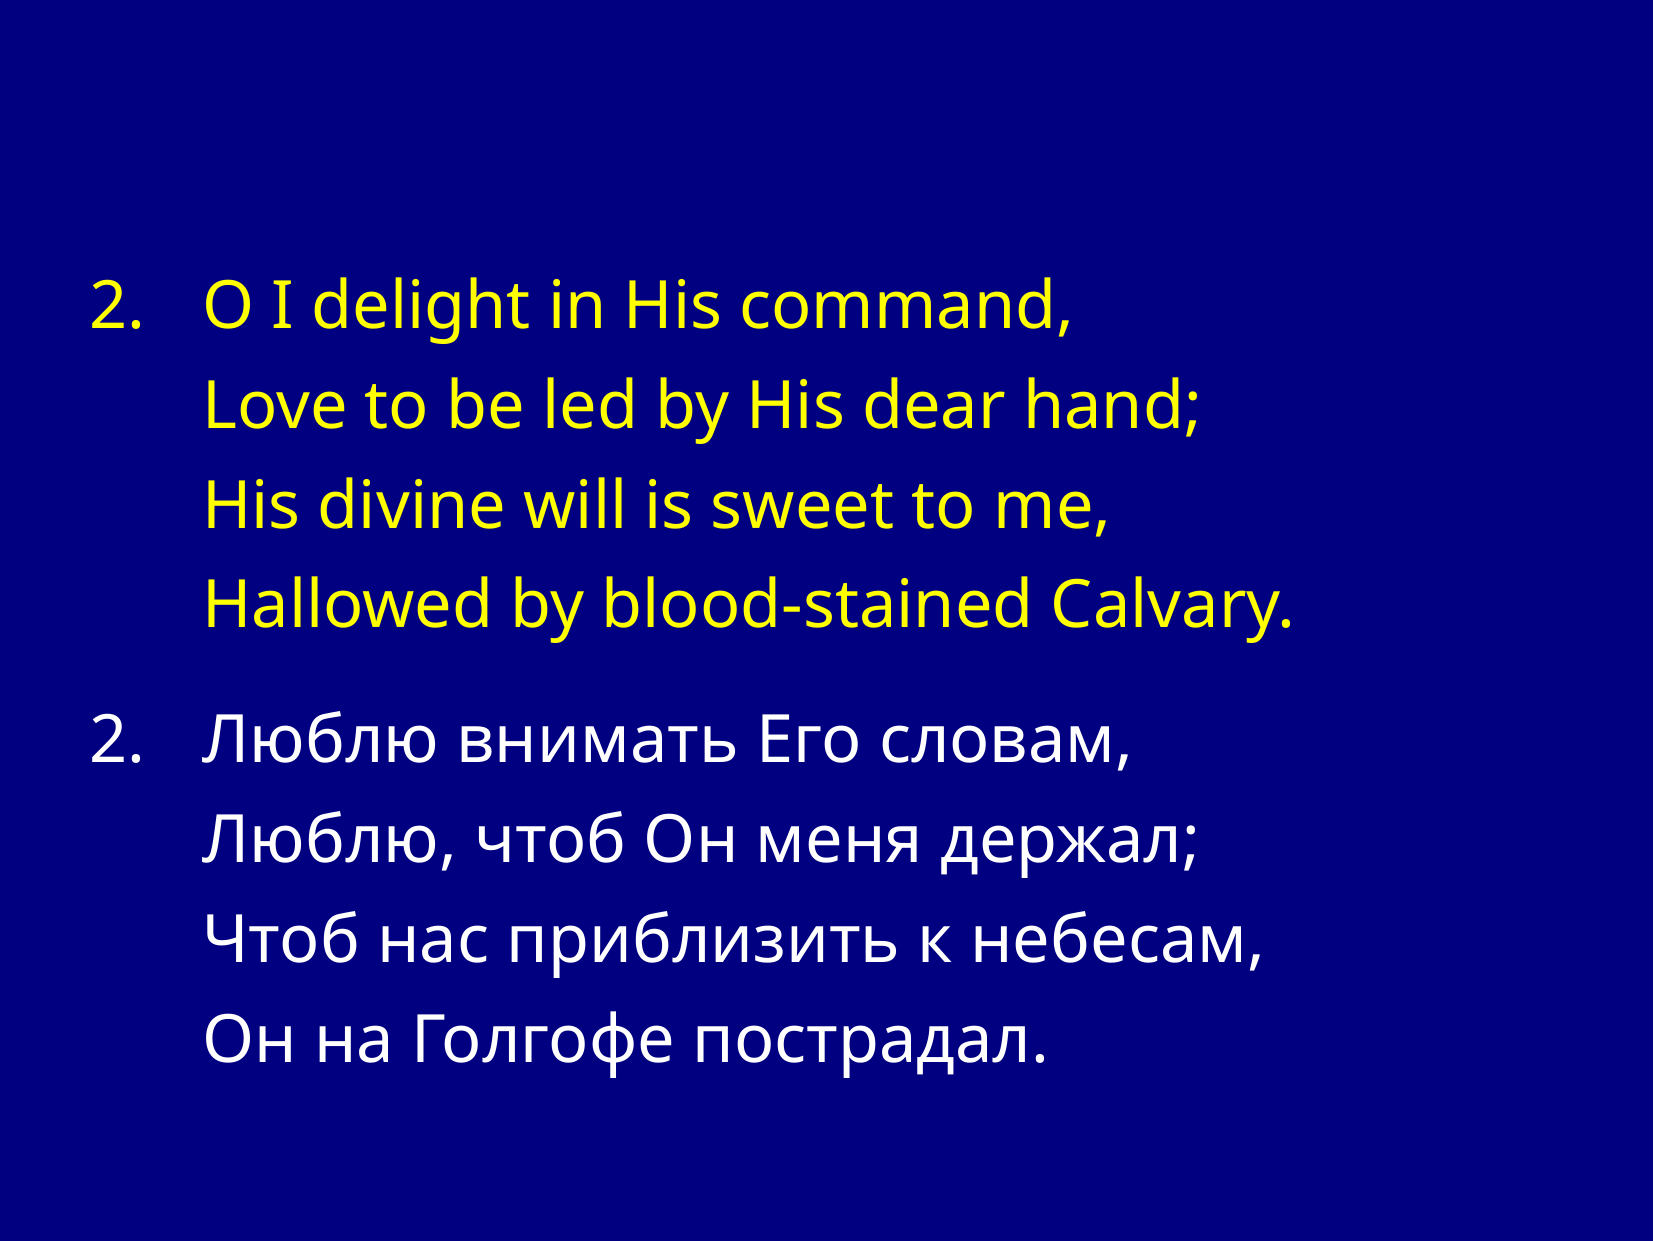

2.	O I delight in His command,
	Love to be led by His dear hand;
	His divine will is sweet to me,
	Hallowed by blood-stained Calvary.
2.	Люблю внимать Его словам,
	Люблю, чтоб Он меня держал;
	Чтоб нас приблизить к небесам,
	Он на Голгофе пострадал.